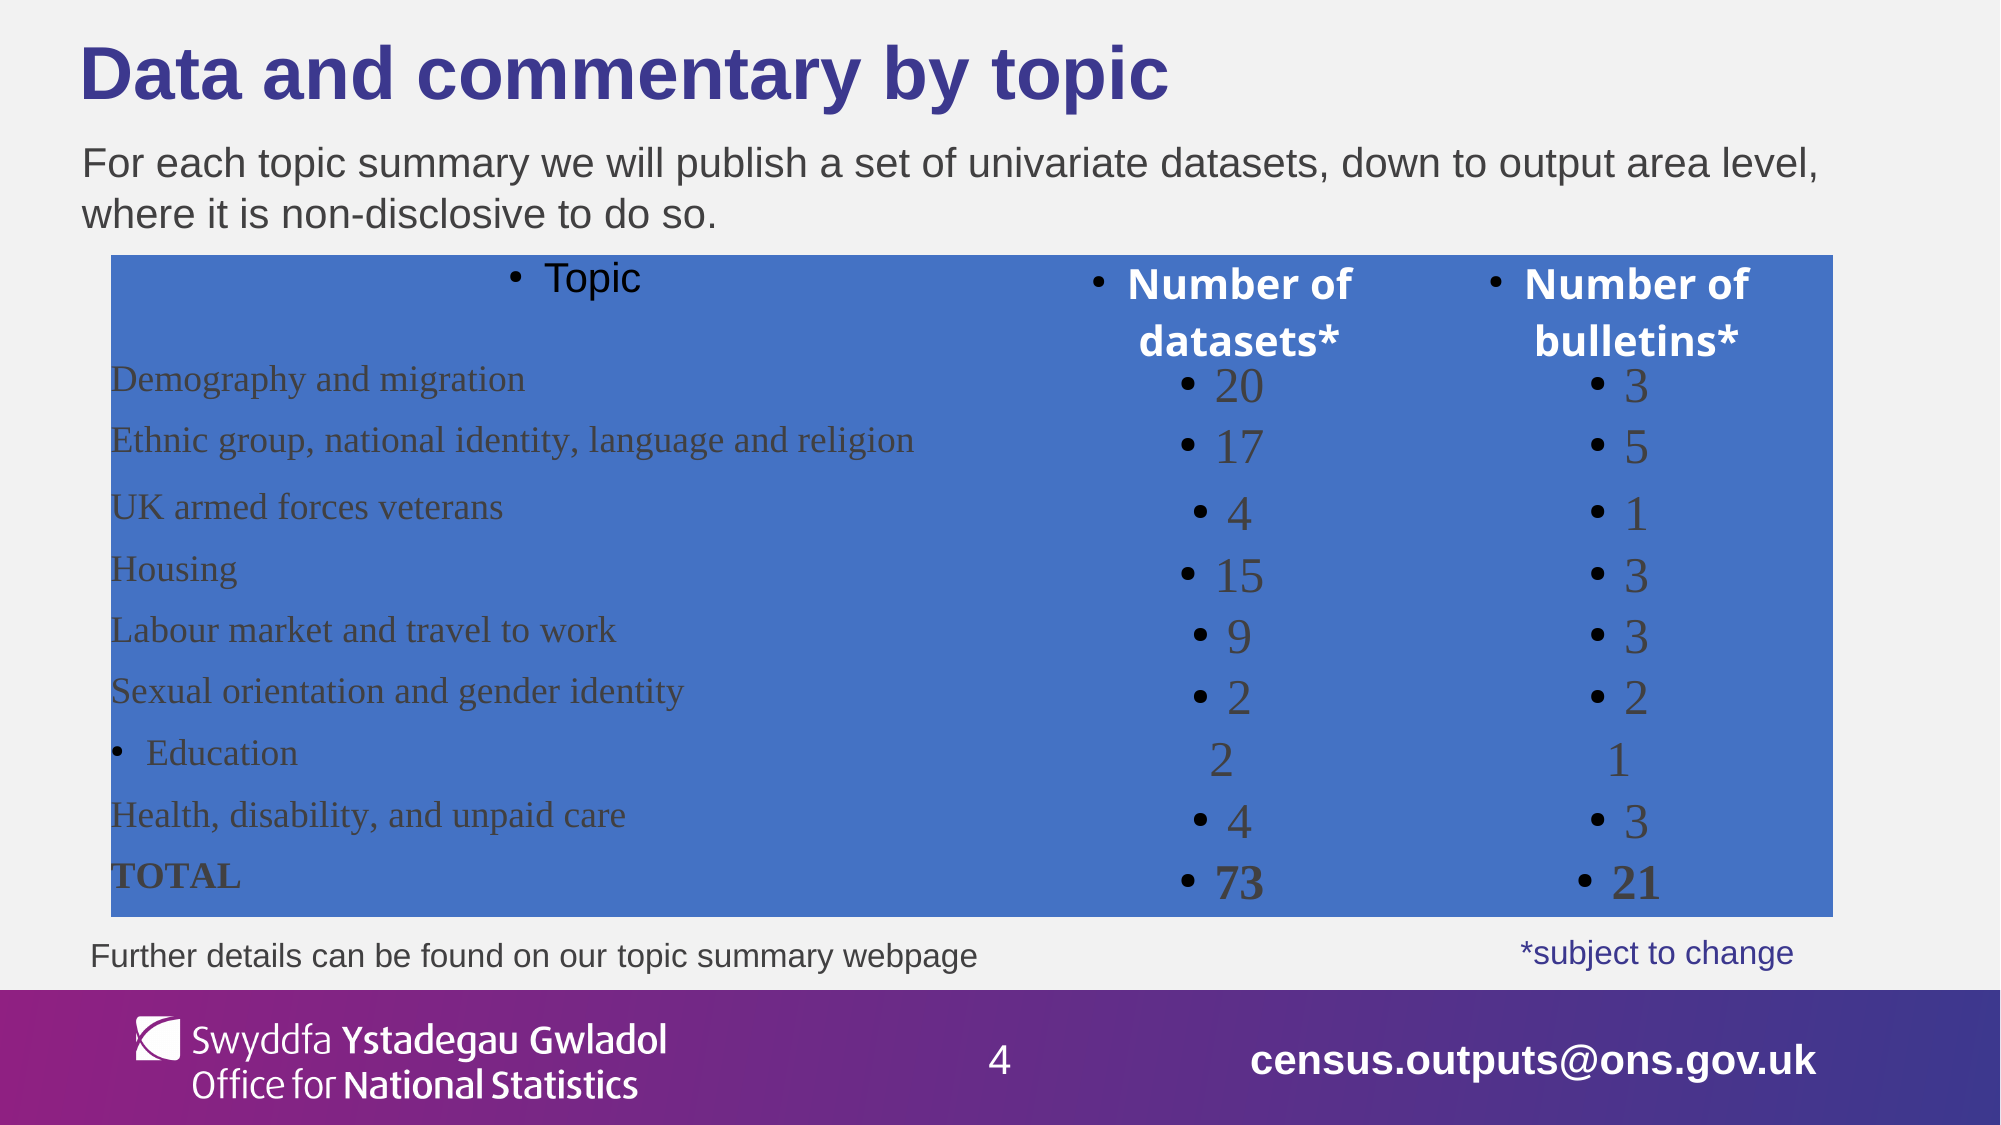

Data and commentary by topic
# For each topic summary we will publish a set of univariate datasets, down to output area level, where it is non-disclosive to do so.
| Topic | Number of datasets\* | Number of bulletins\* |
| --- | --- | --- |
| Demography and migration | 20 | 3 |
| Ethnic group, national identity, language and religion | 17 | 5 |
| UK armed forces veterans | 4 | 1 |
| Housing | 15 | 3 |
| Labour market and travel to work | 9 | 3 |
| Sexual orientation and gender identity | 2 | 2 |
| Education | 2 | 1 |
| Health, disability, and unpaid care | 4 | 3 |
| TOTAL | 73 | 21 |
*subject to change
Further details can be found on our topic summary webpage
census.outputs@ons.gov.uk